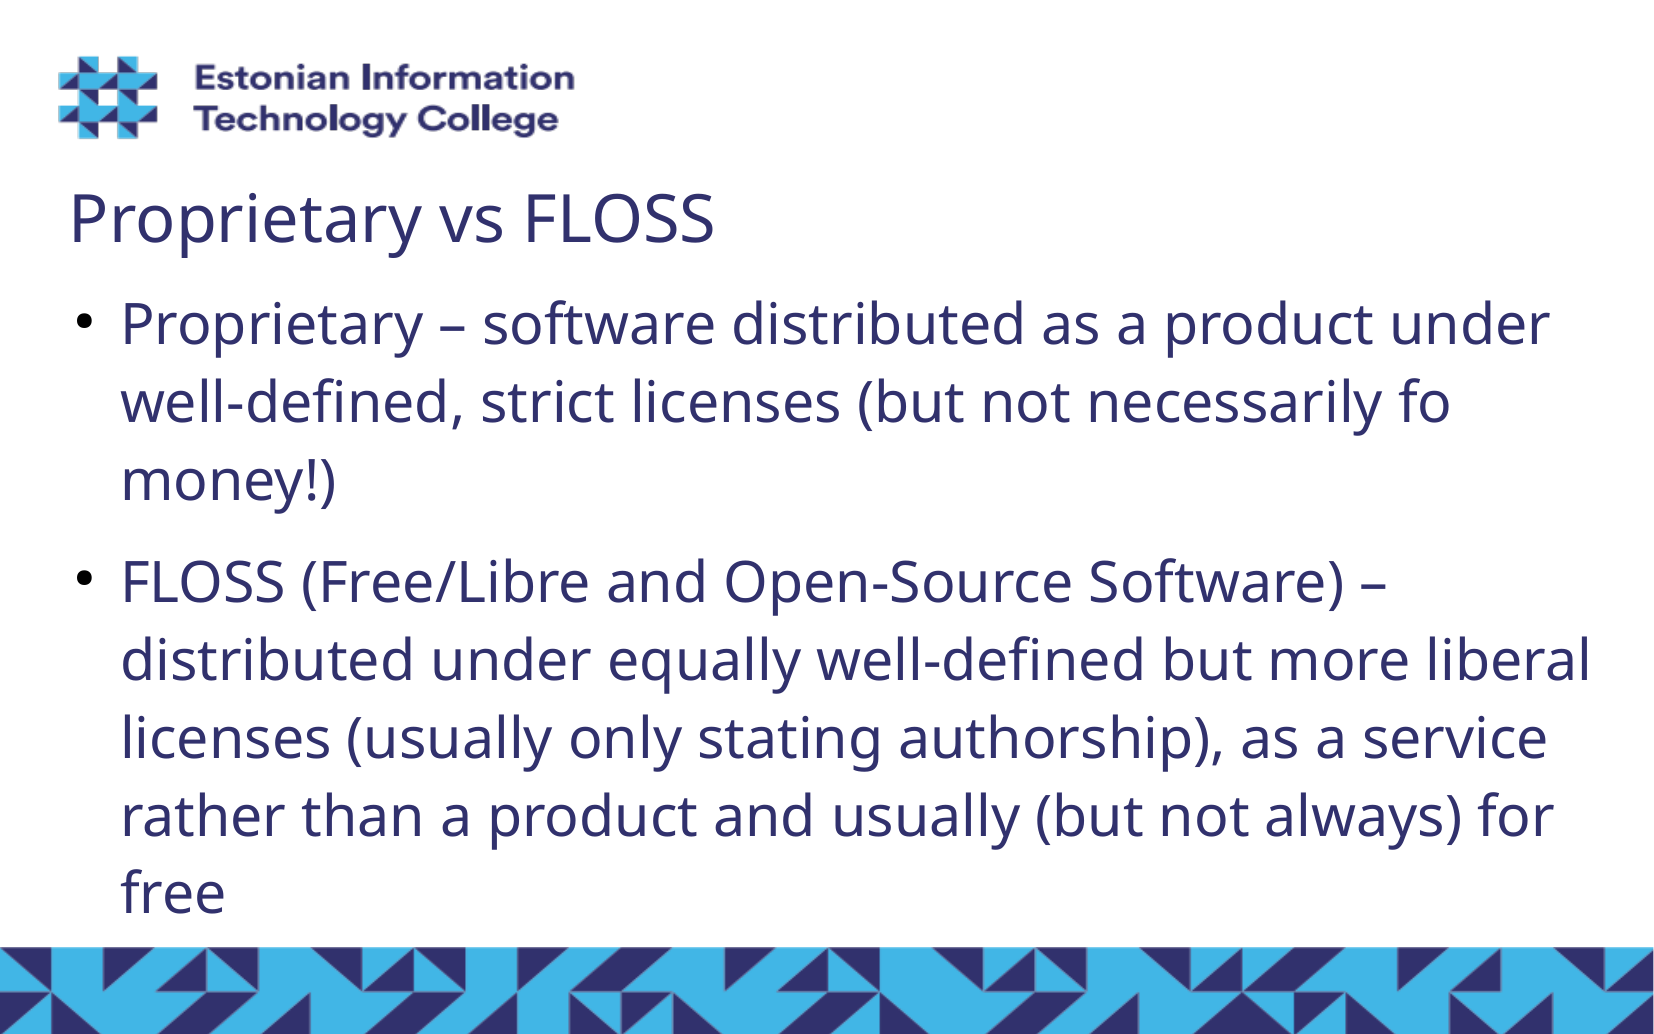

# Proprietary vs FLOSS
Proprietary – software distributed as a product under well-defined, strict licenses (but not necessarily fo money!)
FLOSS (Free/Libre and Open-Source Software) – distributed under equally well-defined but more liberal licenses (usually only stating authorship), as a service rather than a product and usually (but not always) for free